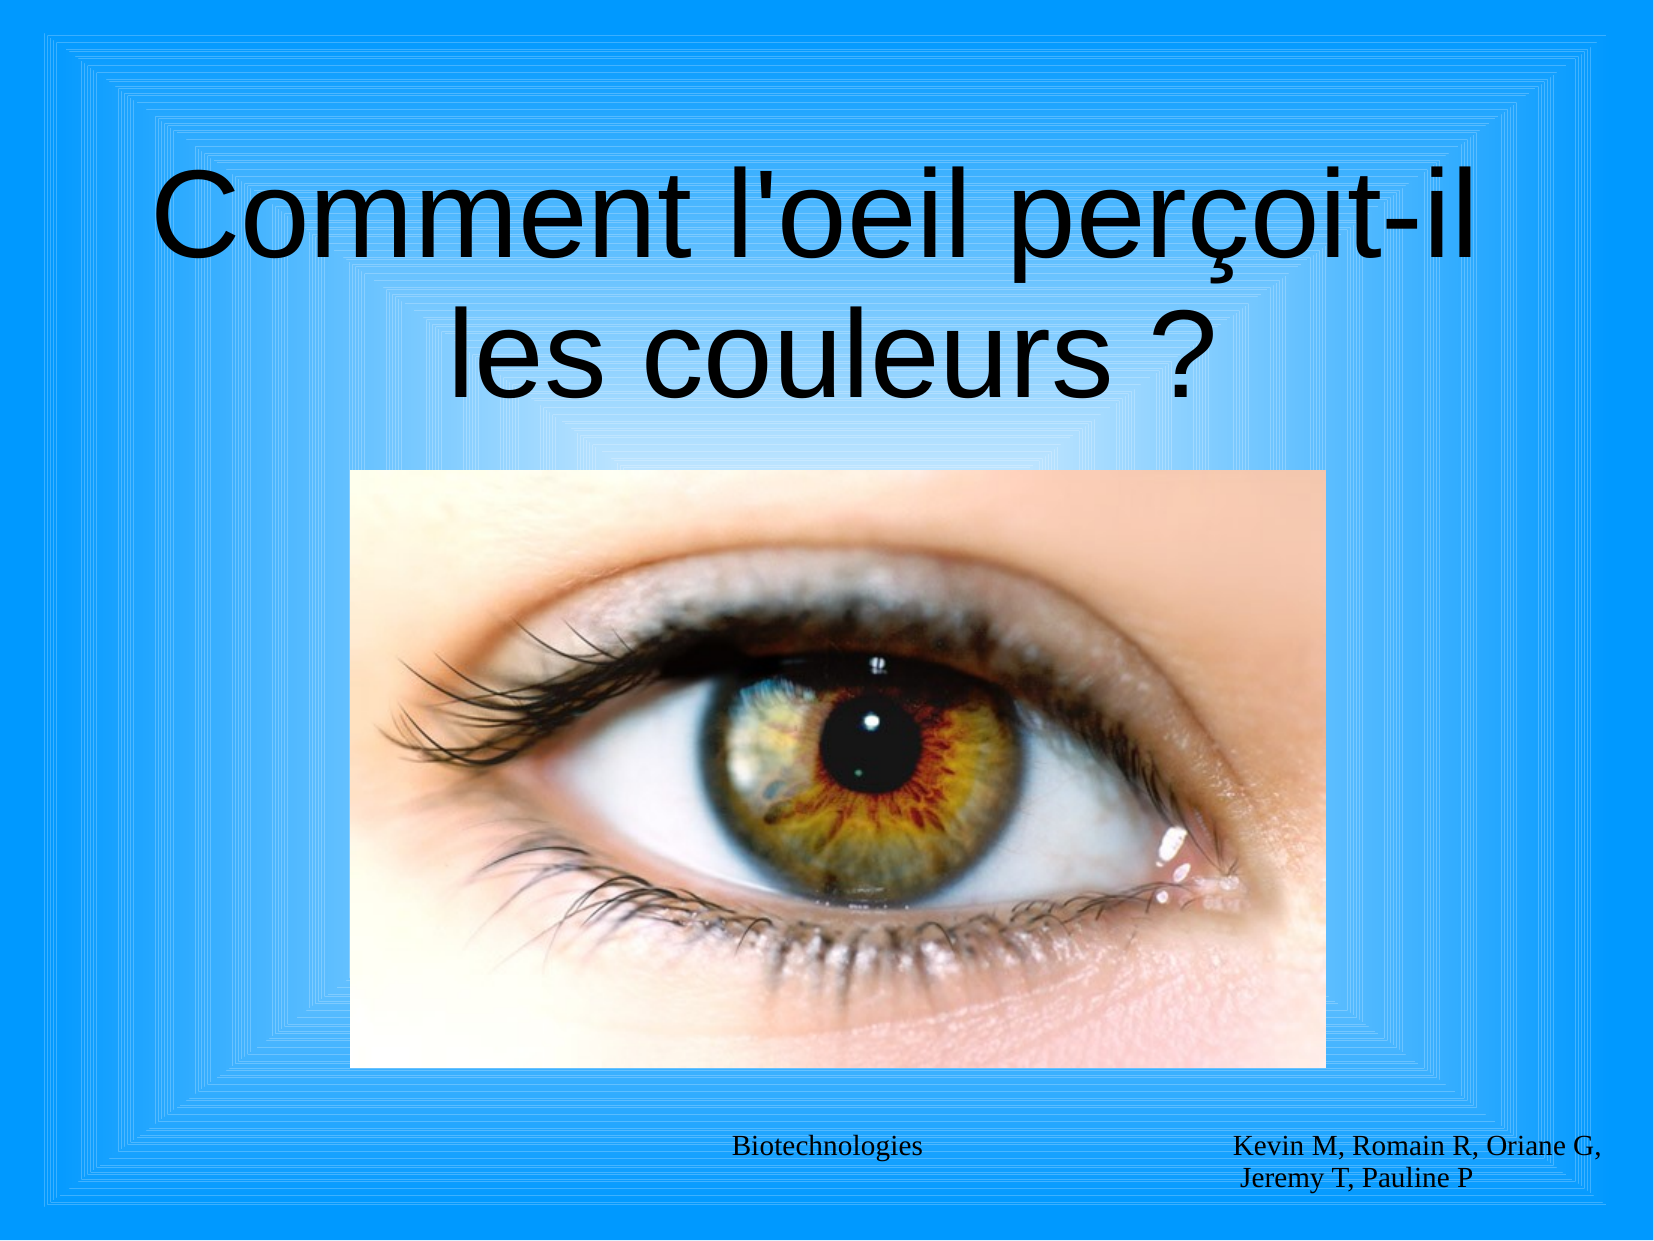

# Comment l'oeil perçoit-il les couleurs ?